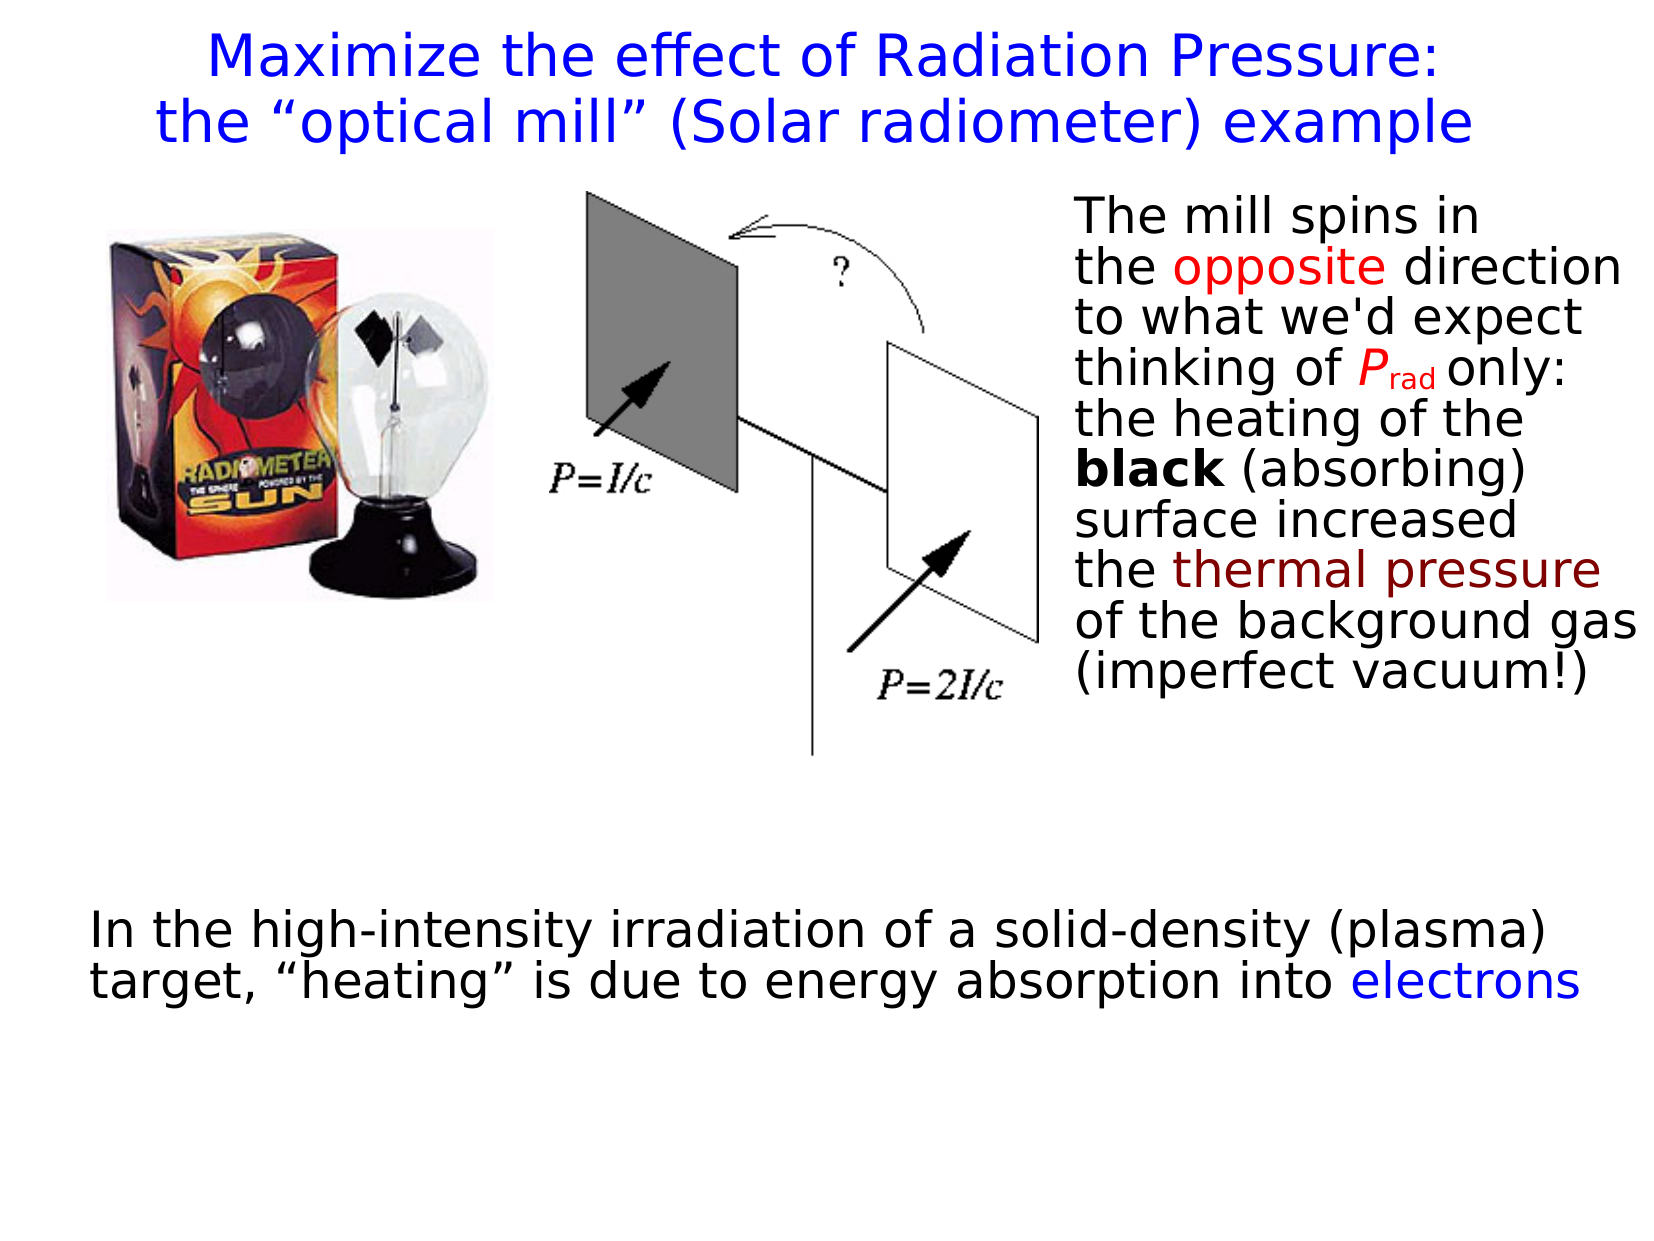

Maximize the effect of Radiation Pressure:
the “optical mill” (Solar radiometer) example
The mill spins in
the opposite direction
to what we'd expect
thinking of Prad only:
the heating of the
black (absorbing)
surface increased
the thermal pressure
of the background gas
(imperfect vacuum!)
In the high-intensity irradiation of a solid-density (plasma)
target, “heating” is due to energy absorption into electrons